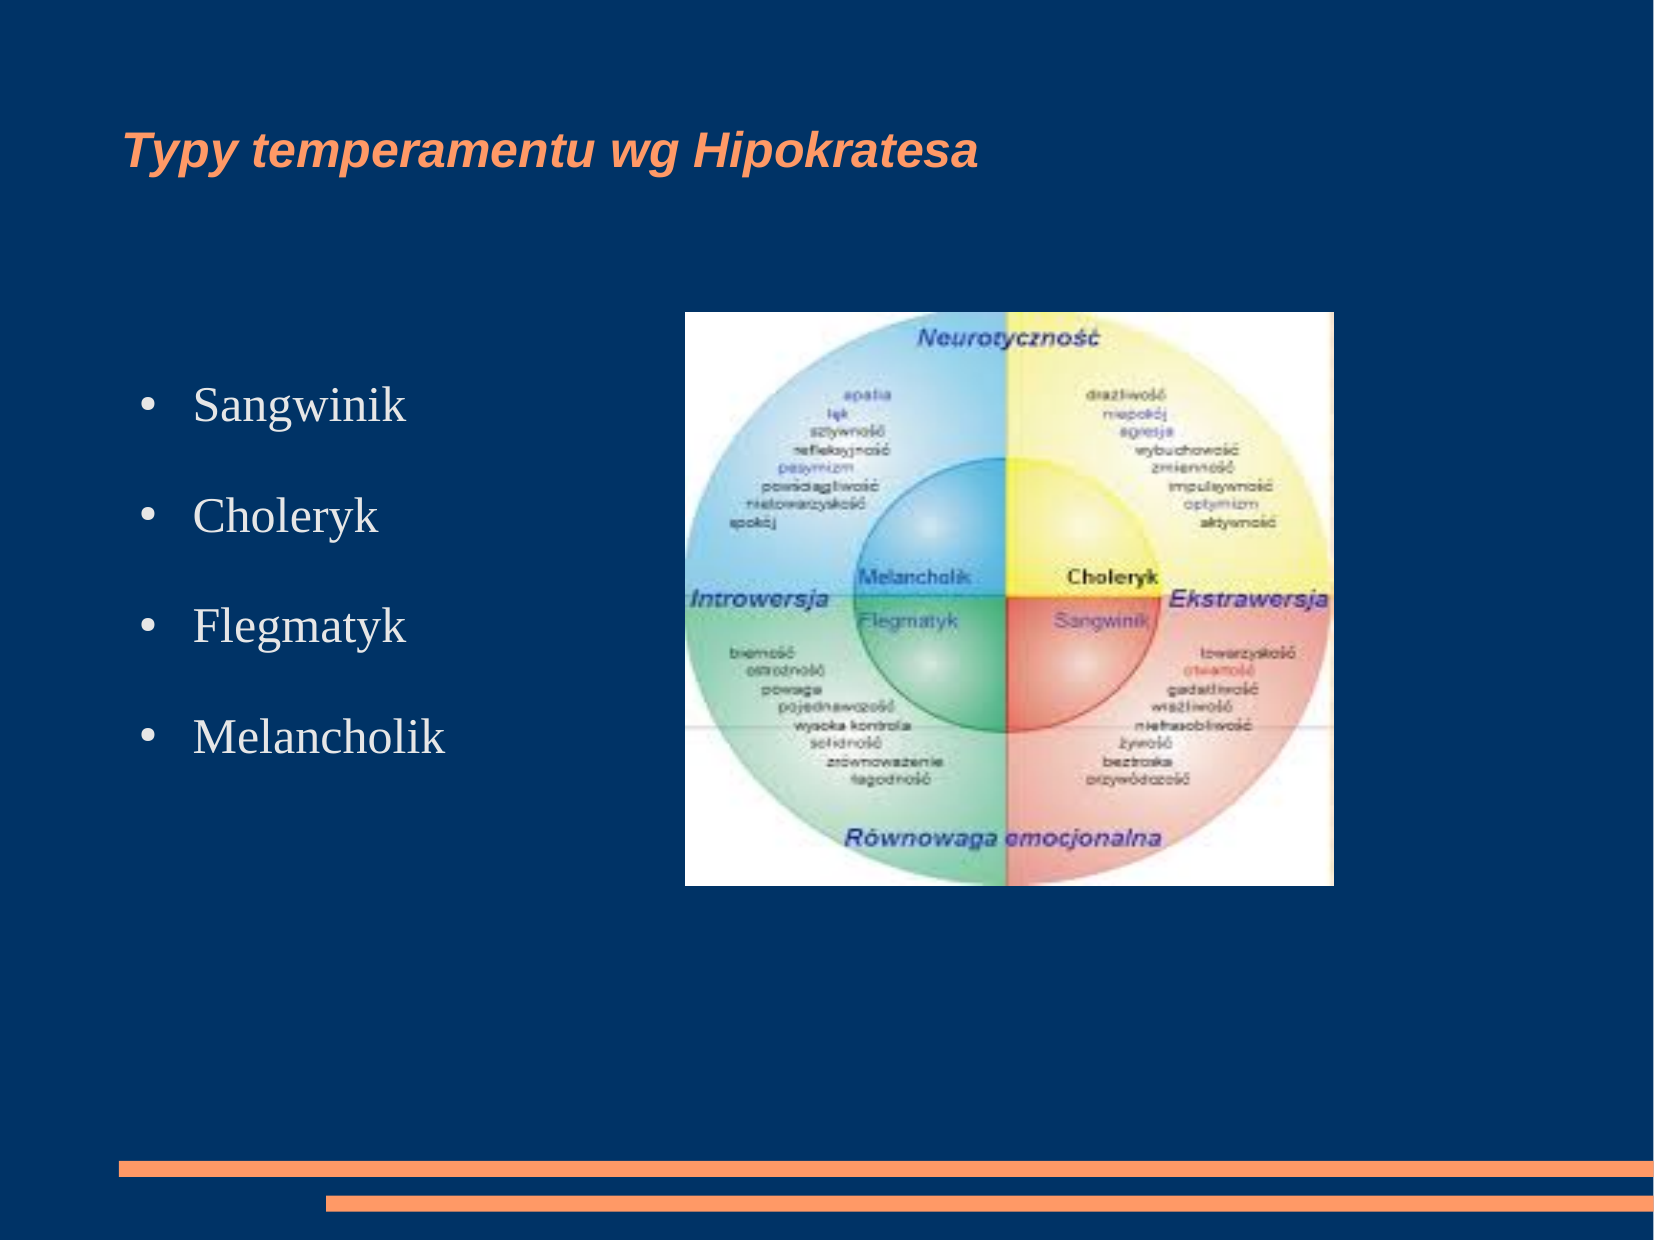

# Typy temperamentu wg Hipokratesa
Sangwinik
Choleryk
Flegmatyk
Melancholik